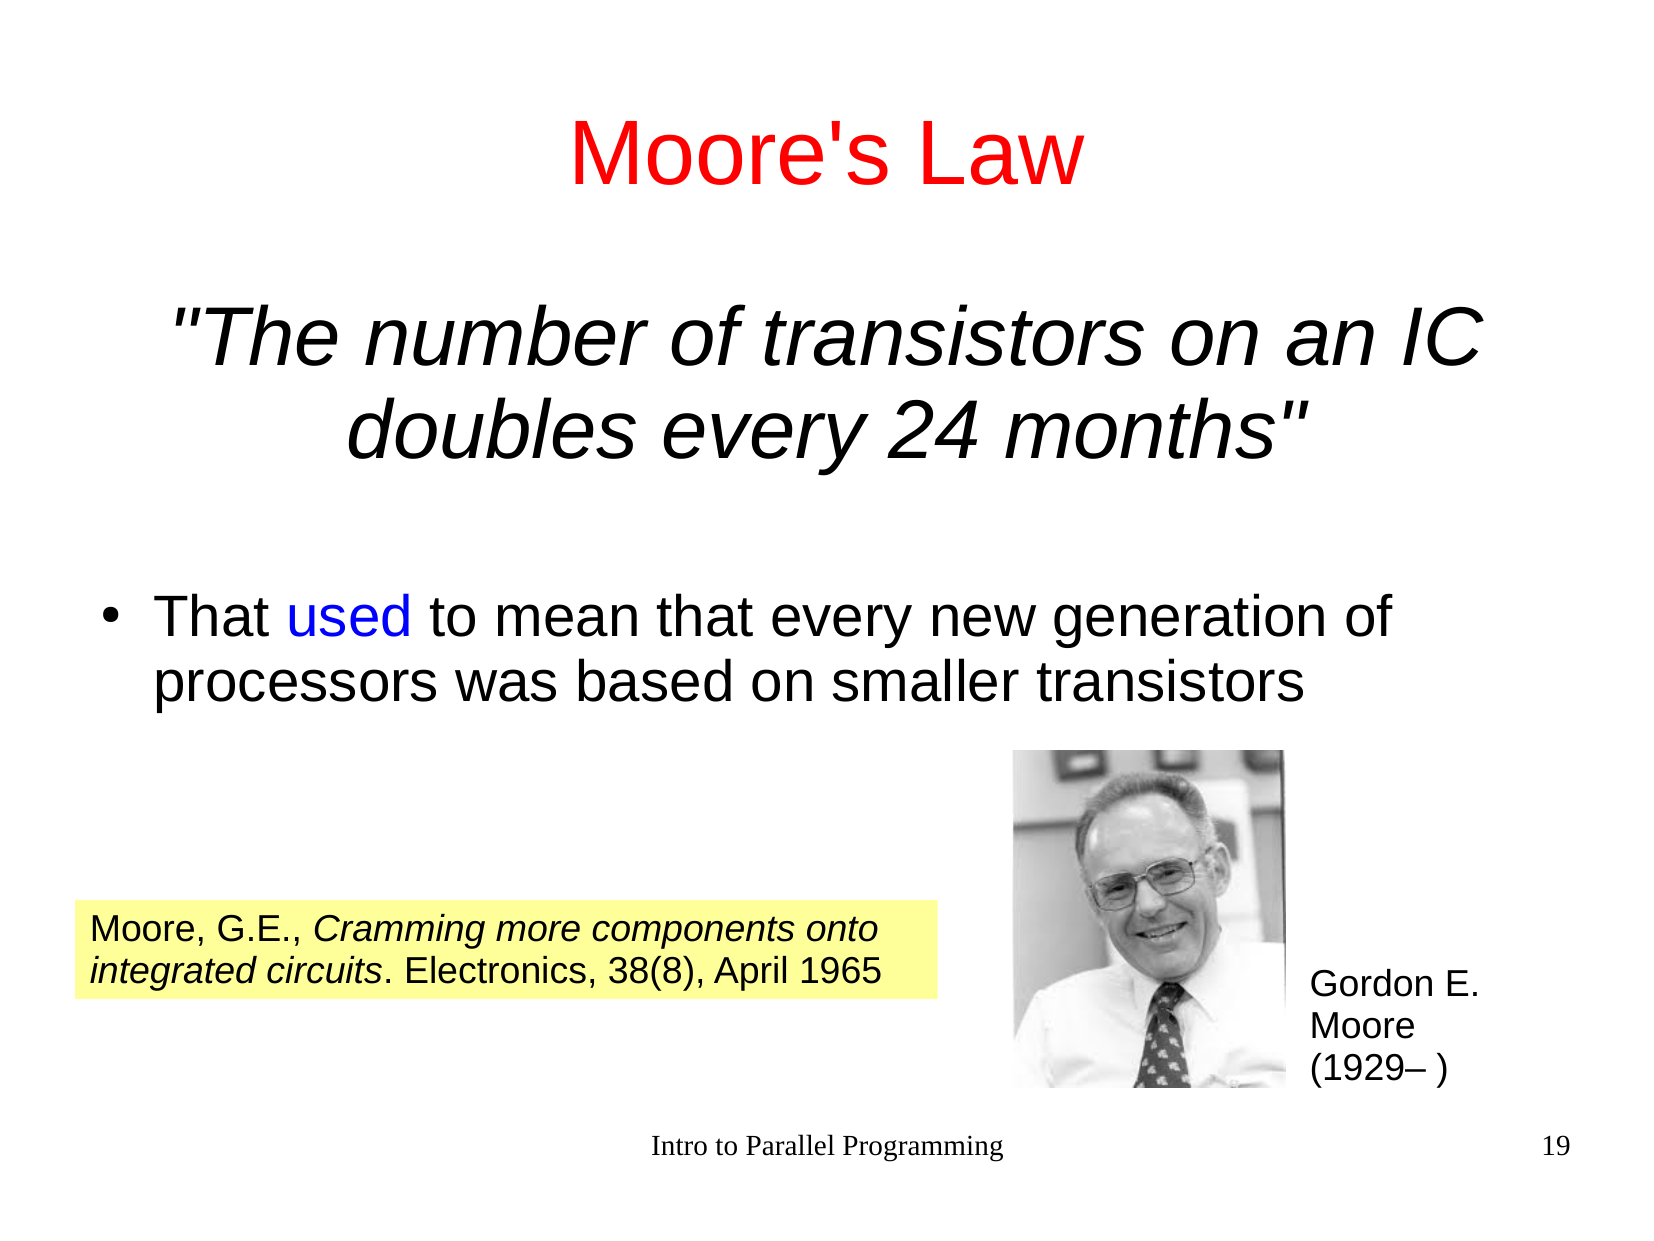

# Moore's Law
"The number of transistors on an IC doubles every 24 months"
That used to mean that every new generation of processors was based on smaller transistors
Moore, G.E., Cramming more components onto integrated circuits. Electronics, 38(8), April 1965
Gordon E. Moore
(1929– )
Intro to Parallel Programming
19